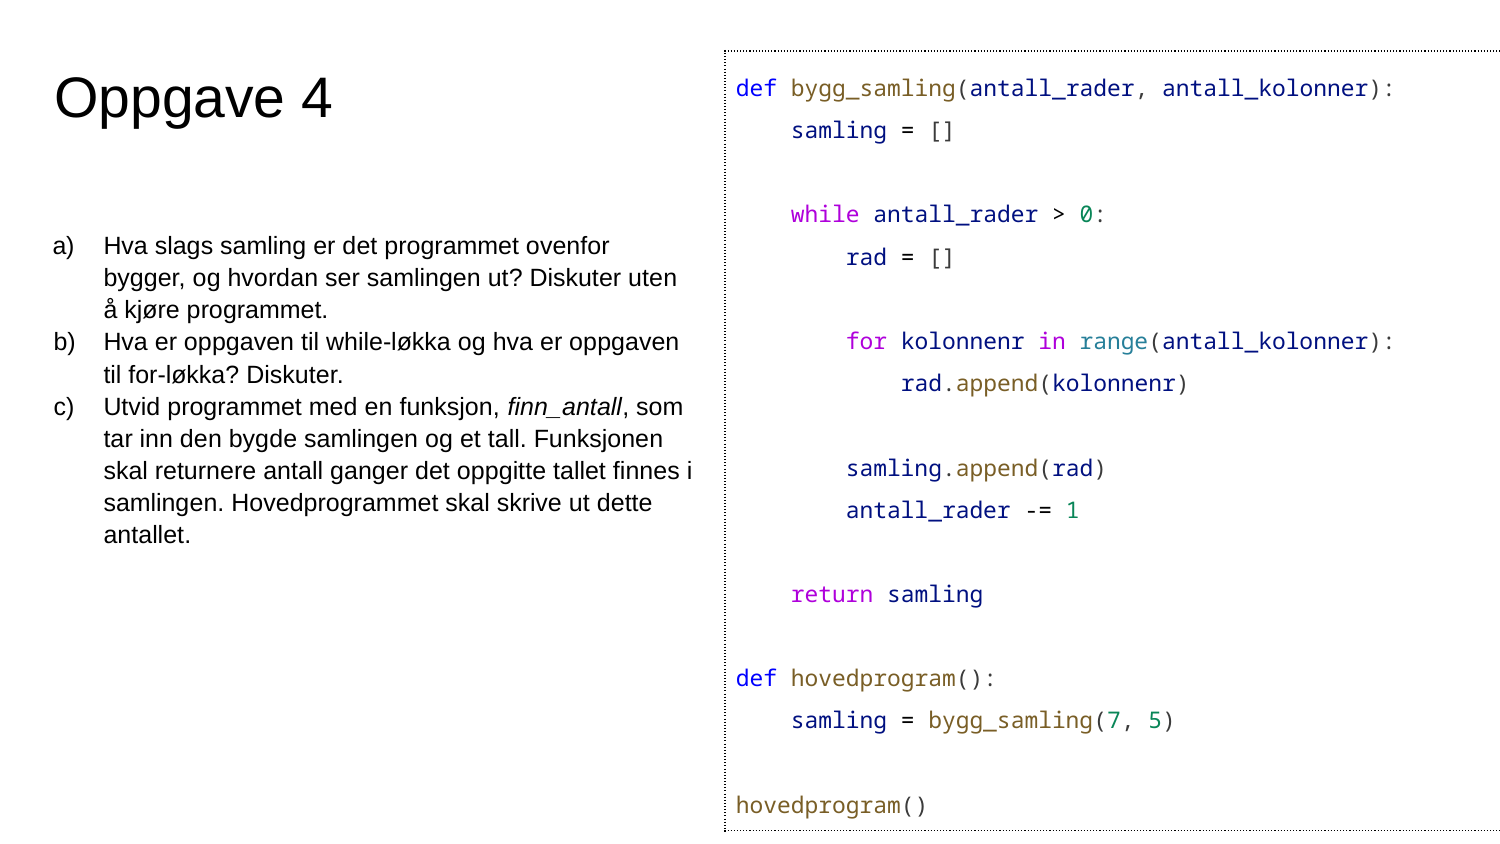

# Oppgave 4
| def bygg\_samling(antall\_rader, antall\_kolonner): samling = [] while antall\_rader > 0: rad = [] for kolonnenr in range(antall\_kolonner): rad.append(kolonnenr) samling.append(rad) antall\_rader -= 1 return samling def hovedprogram(): samling = bygg\_samling(7, 5) hovedprogram() |
| --- |
Hva slags samling er det programmet ovenfor bygger, og hvordan ser samlingen ut? Diskuter uten å kjøre programmet.
Hva er oppgaven til while-løkka og hva er oppgaven til for-løkka? Diskuter.
Utvid programmet med en funksjon, finn_antall, som tar inn den bygde samlingen og et tall. Funksjonen skal returnere antall ganger det oppgitte tallet finnes i samlingen. Hovedprogrammet skal skrive ut dette antallet.